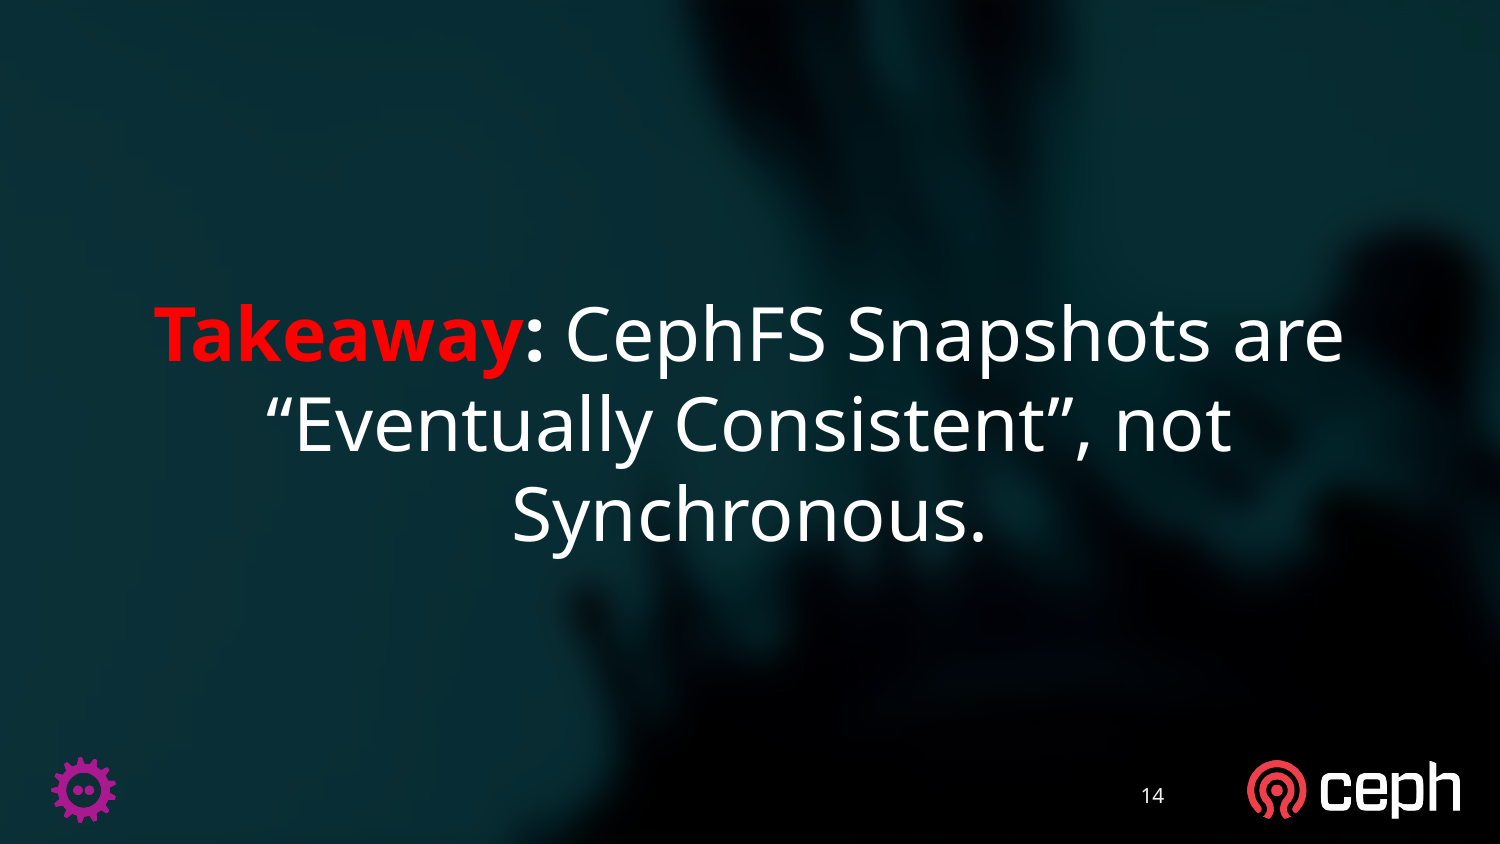

# Takeaway: CephFS Snapshots are “Eventually Consistent”, not Synchronous.